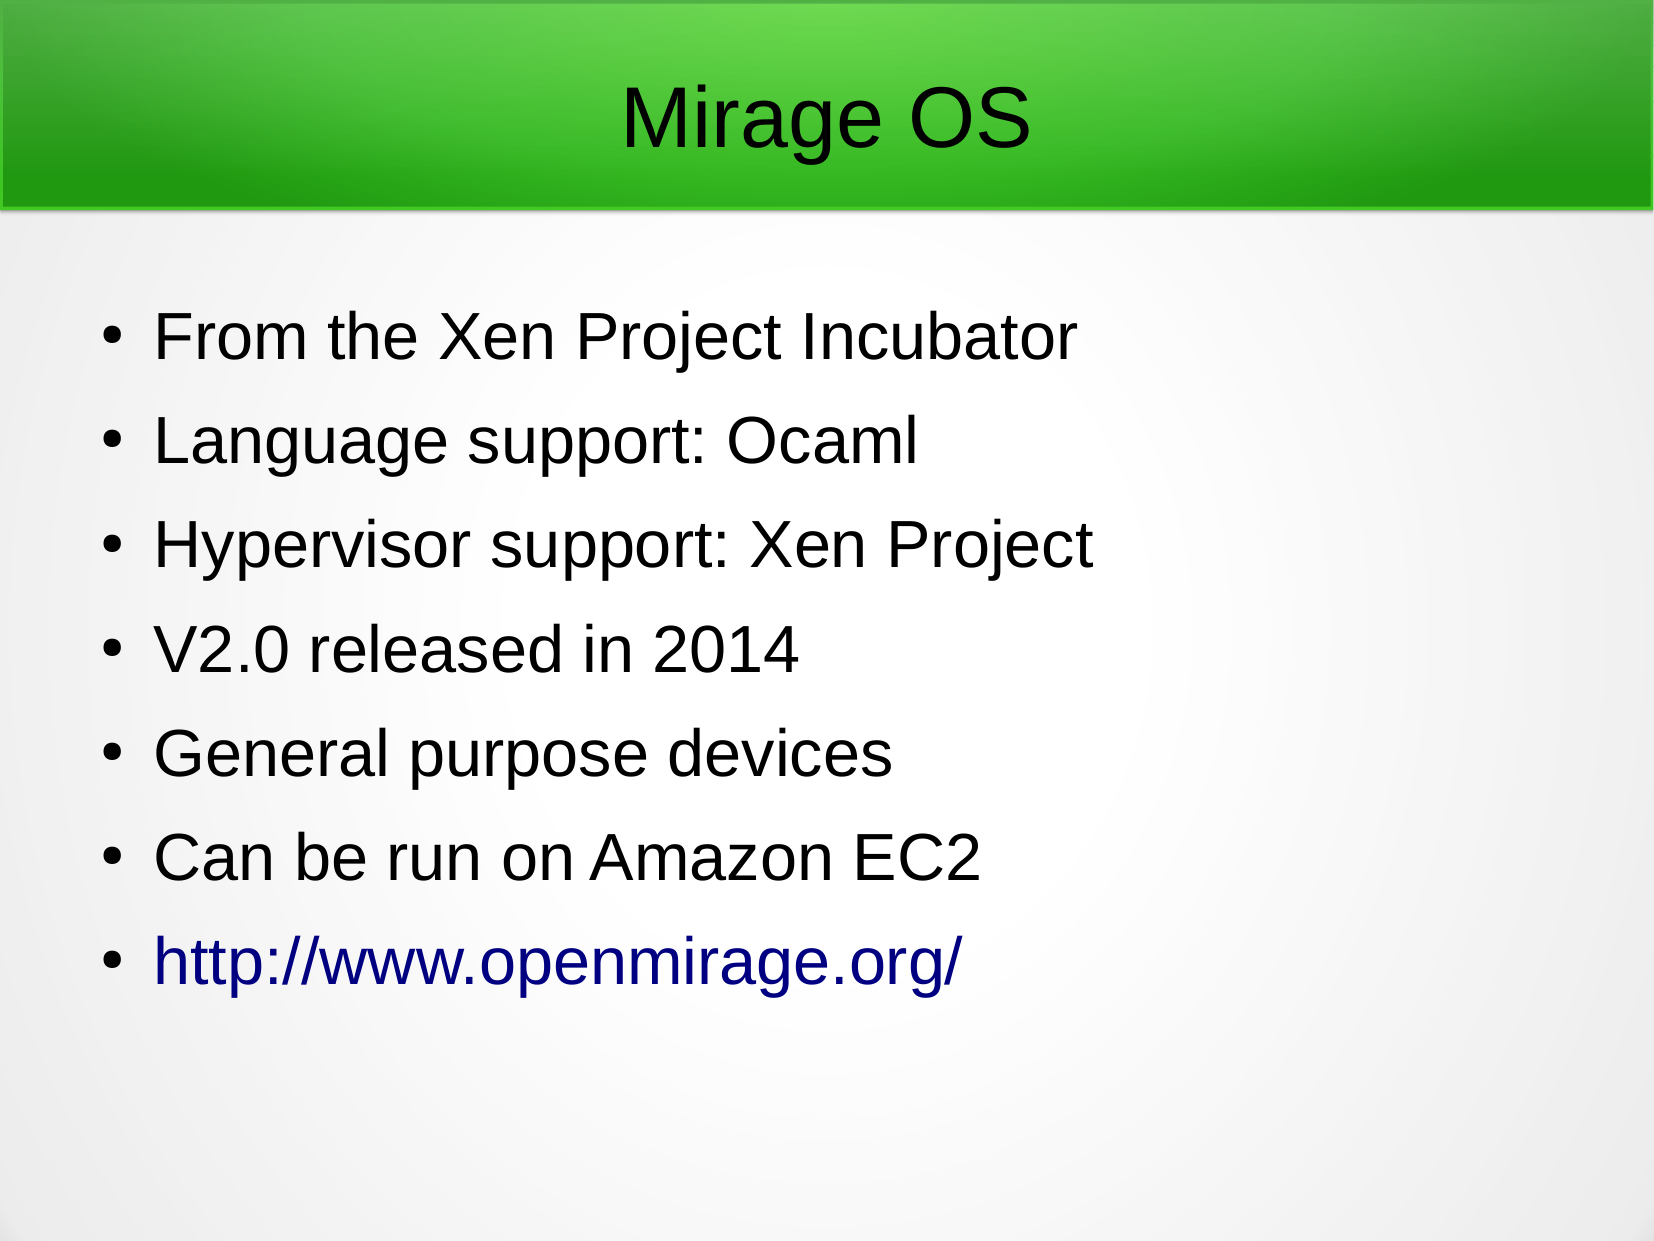

# Mirage OS
From the Xen Project Incubator
Language support: Ocaml
Hypervisor support: Xen Project
V2.0 released in 2014
General purpose devices
Can be run on Amazon EC2
http://www.openmirage.org/